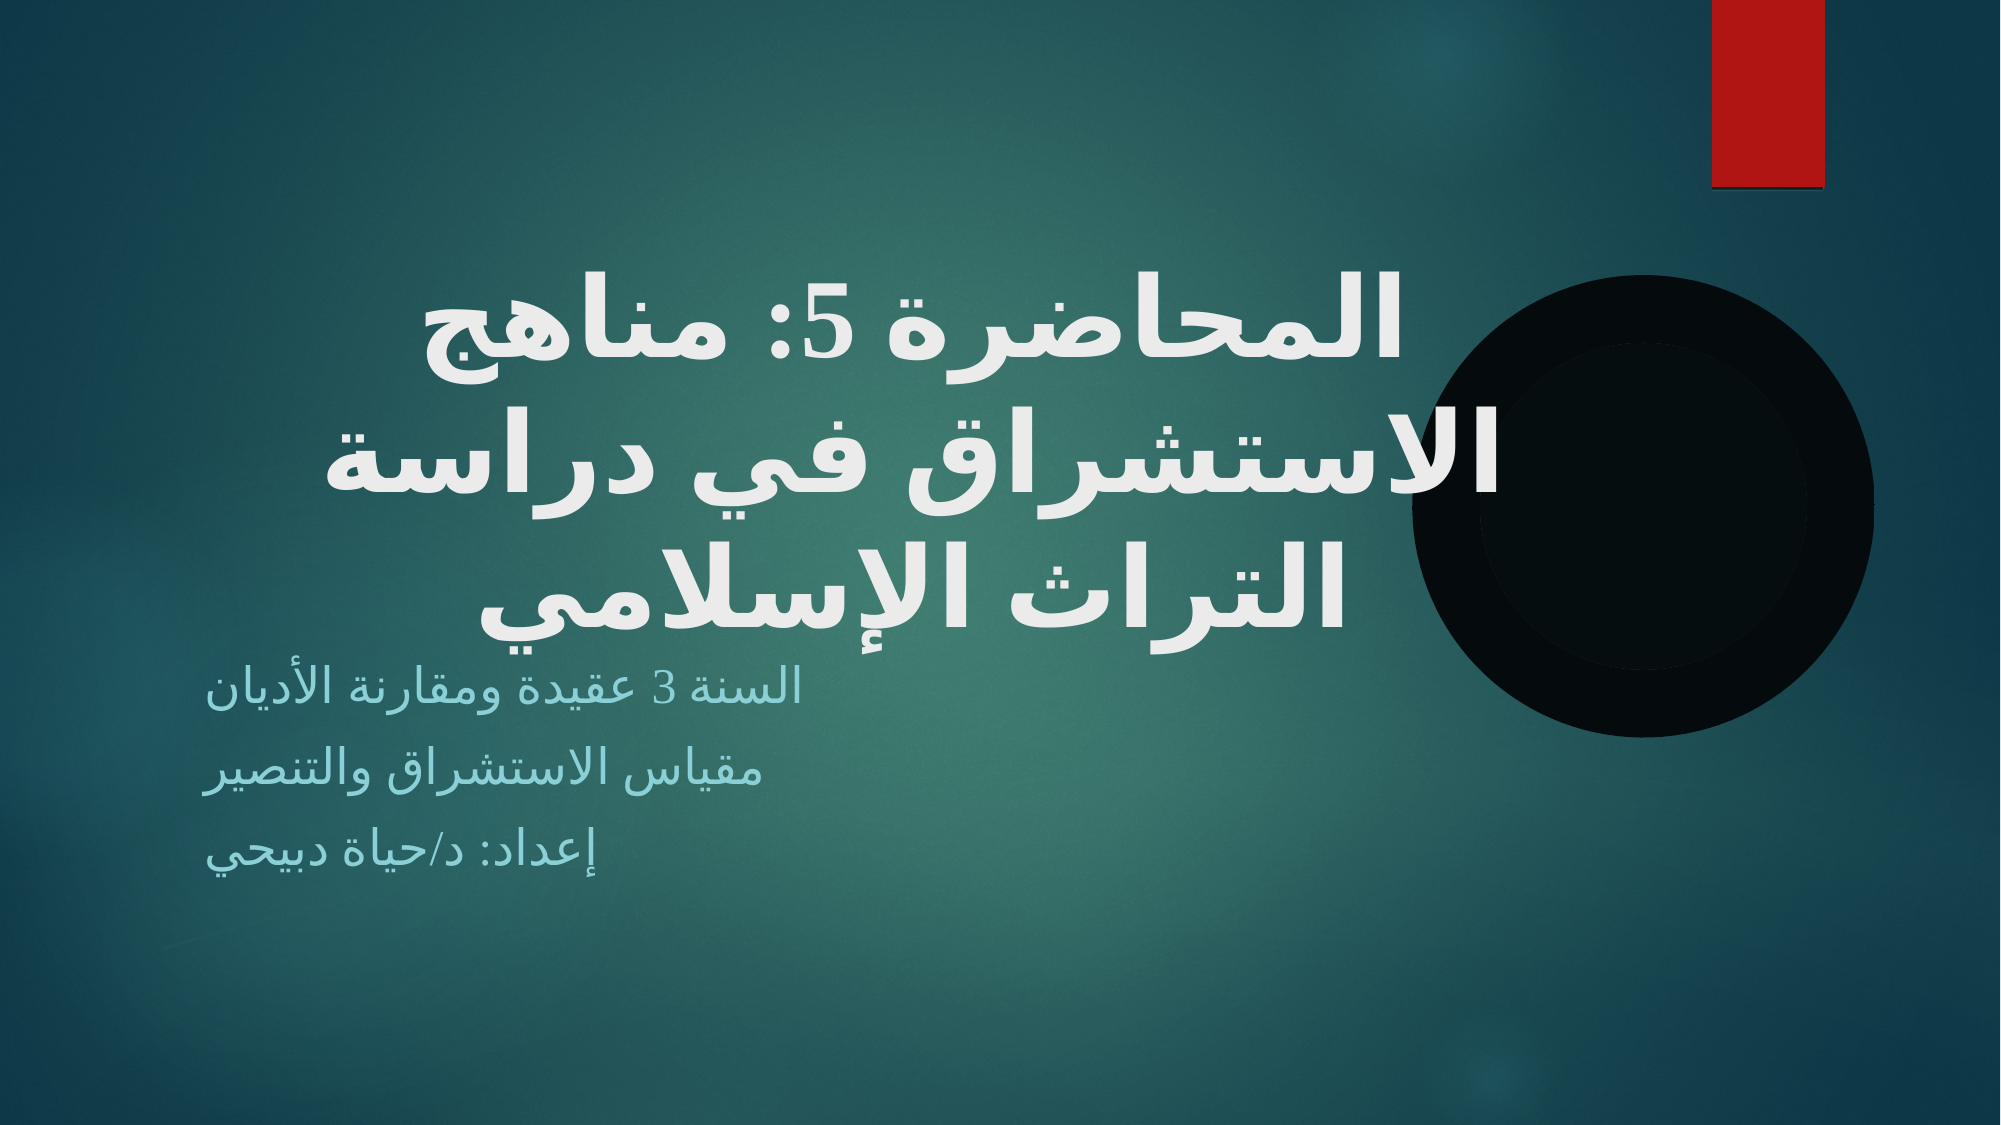

# المحاضرة 5: مناهج الاستشراق في دراسة التراث الإسلامي
السنة 3 عقيدة ومقارنة الأديان
مقياس الاستشراق والتنصير
إعداد: د/حياة دبيحي